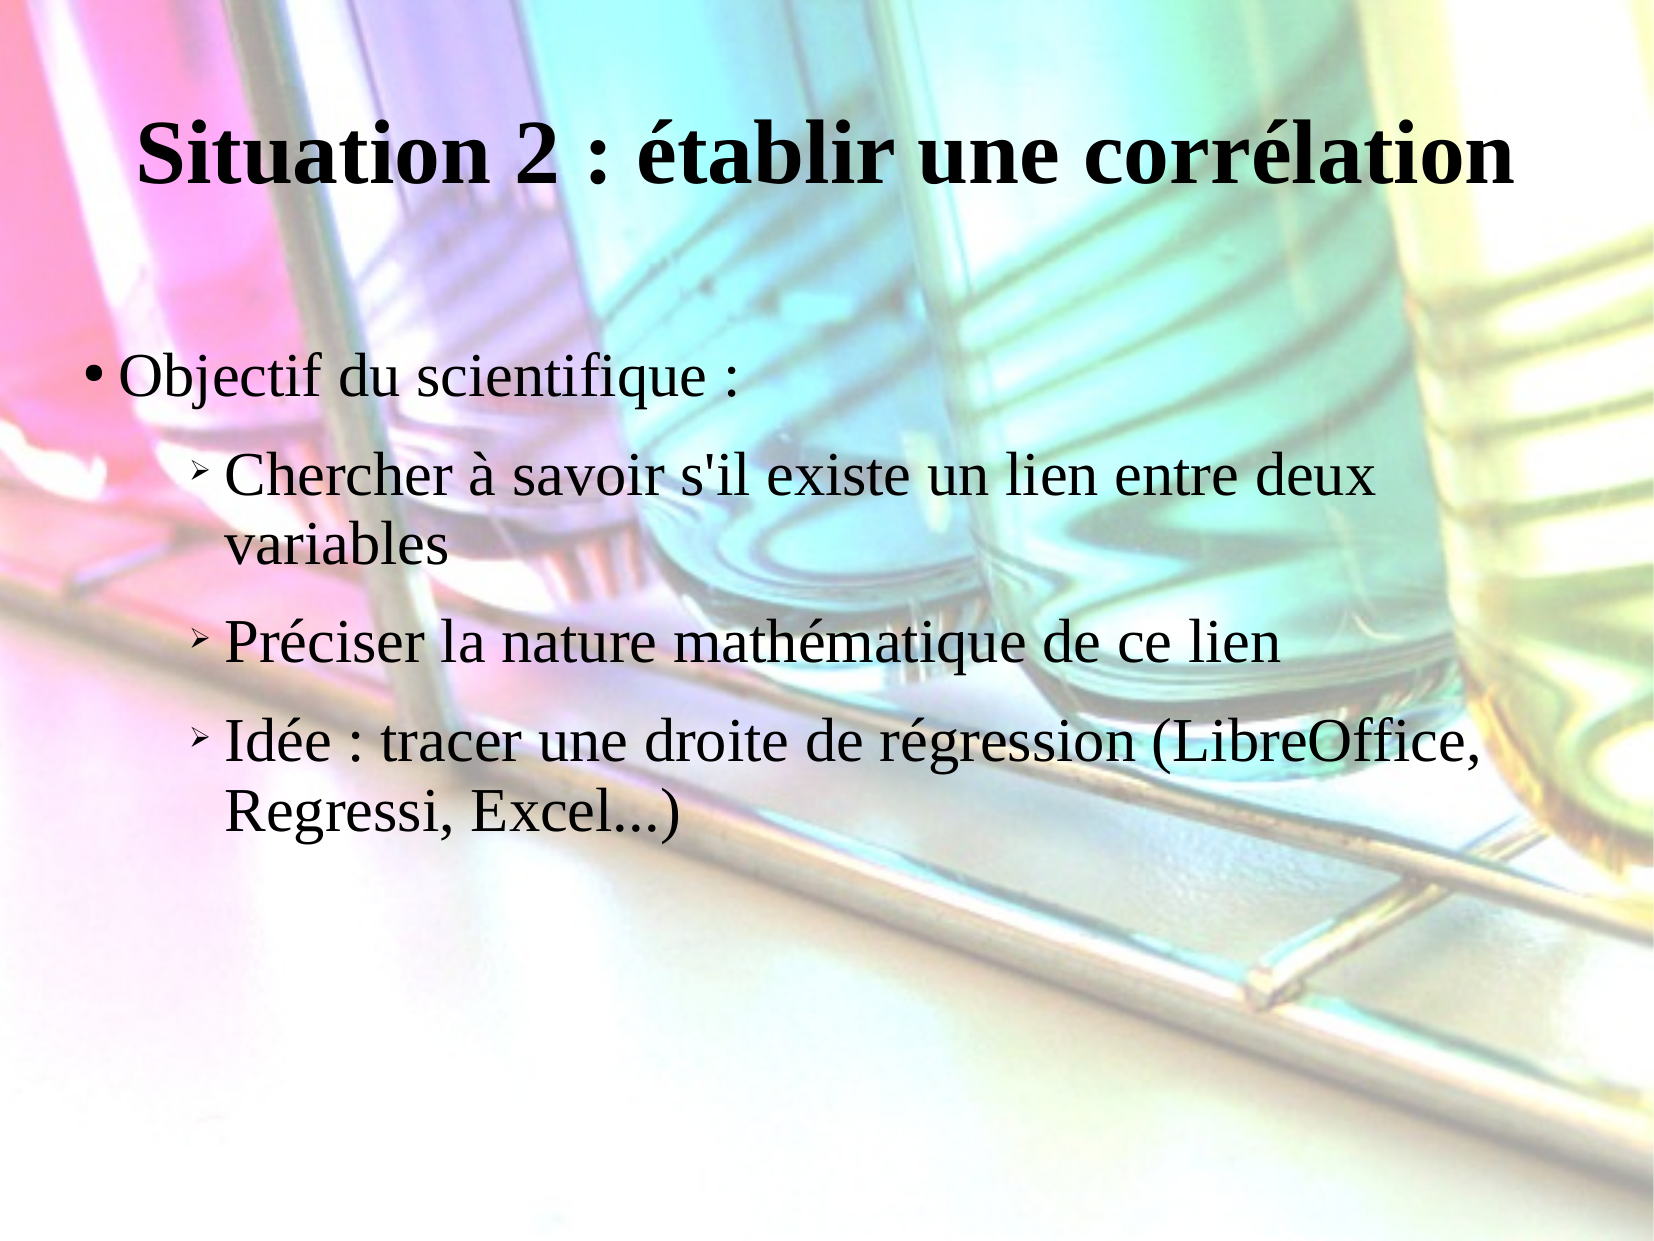

# Situation 2 : établir une corrélation
Objectif du scientifique :
Chercher à savoir s'il existe un lien entre deux variables
Préciser la nature mathématique de ce lien
Idée : tracer une droite de régression (LibreOffice, Regressi, Excel...)